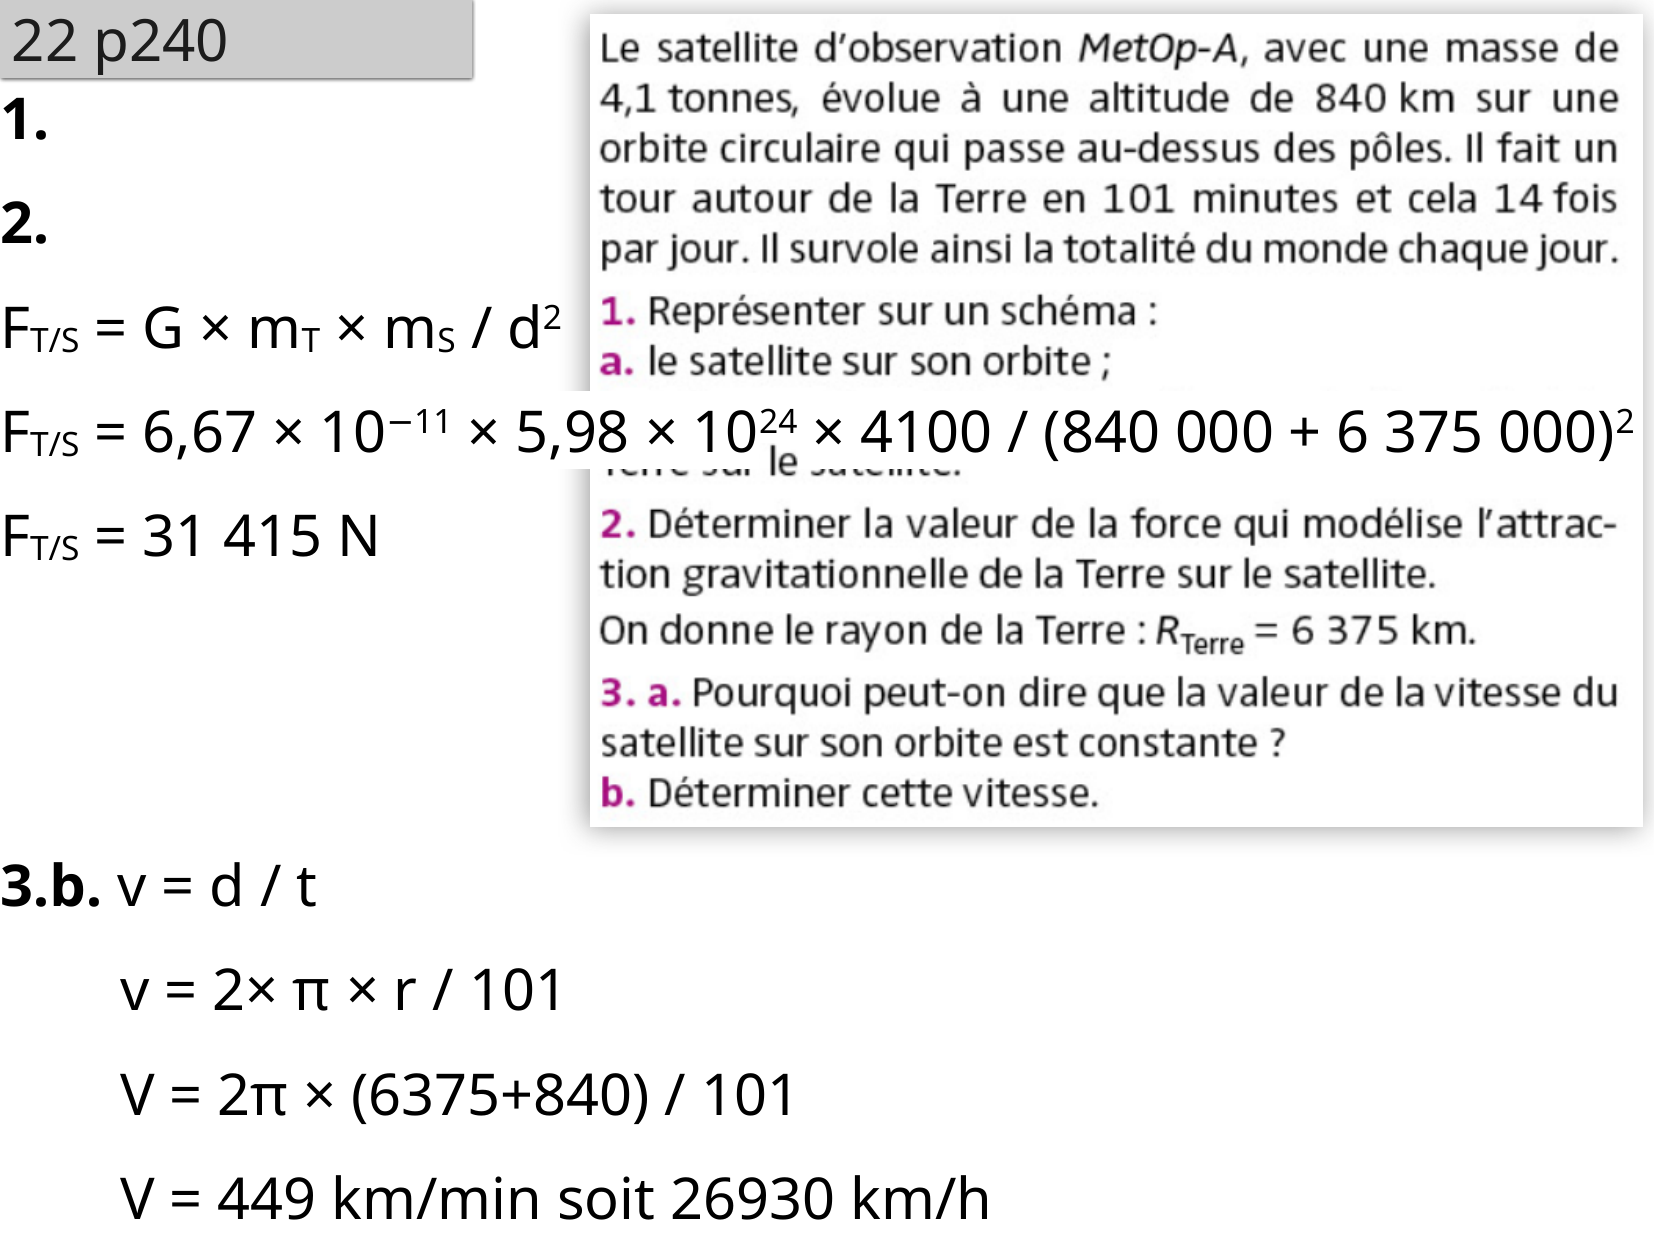

# 22 p240
1.
2.
FT/S = G × mT × mS / d2
FT/S = 6,67 × 10−11 × 5,98 × 1024 × 4100 / (840 000 + 6 375 000)2
FT/S = 31 415 N
3.b. v = d / t
 v = 2× π × r / 101
 V = 2π × (6375+840) / 101
 V = 449 km/min soit 26930 km/h